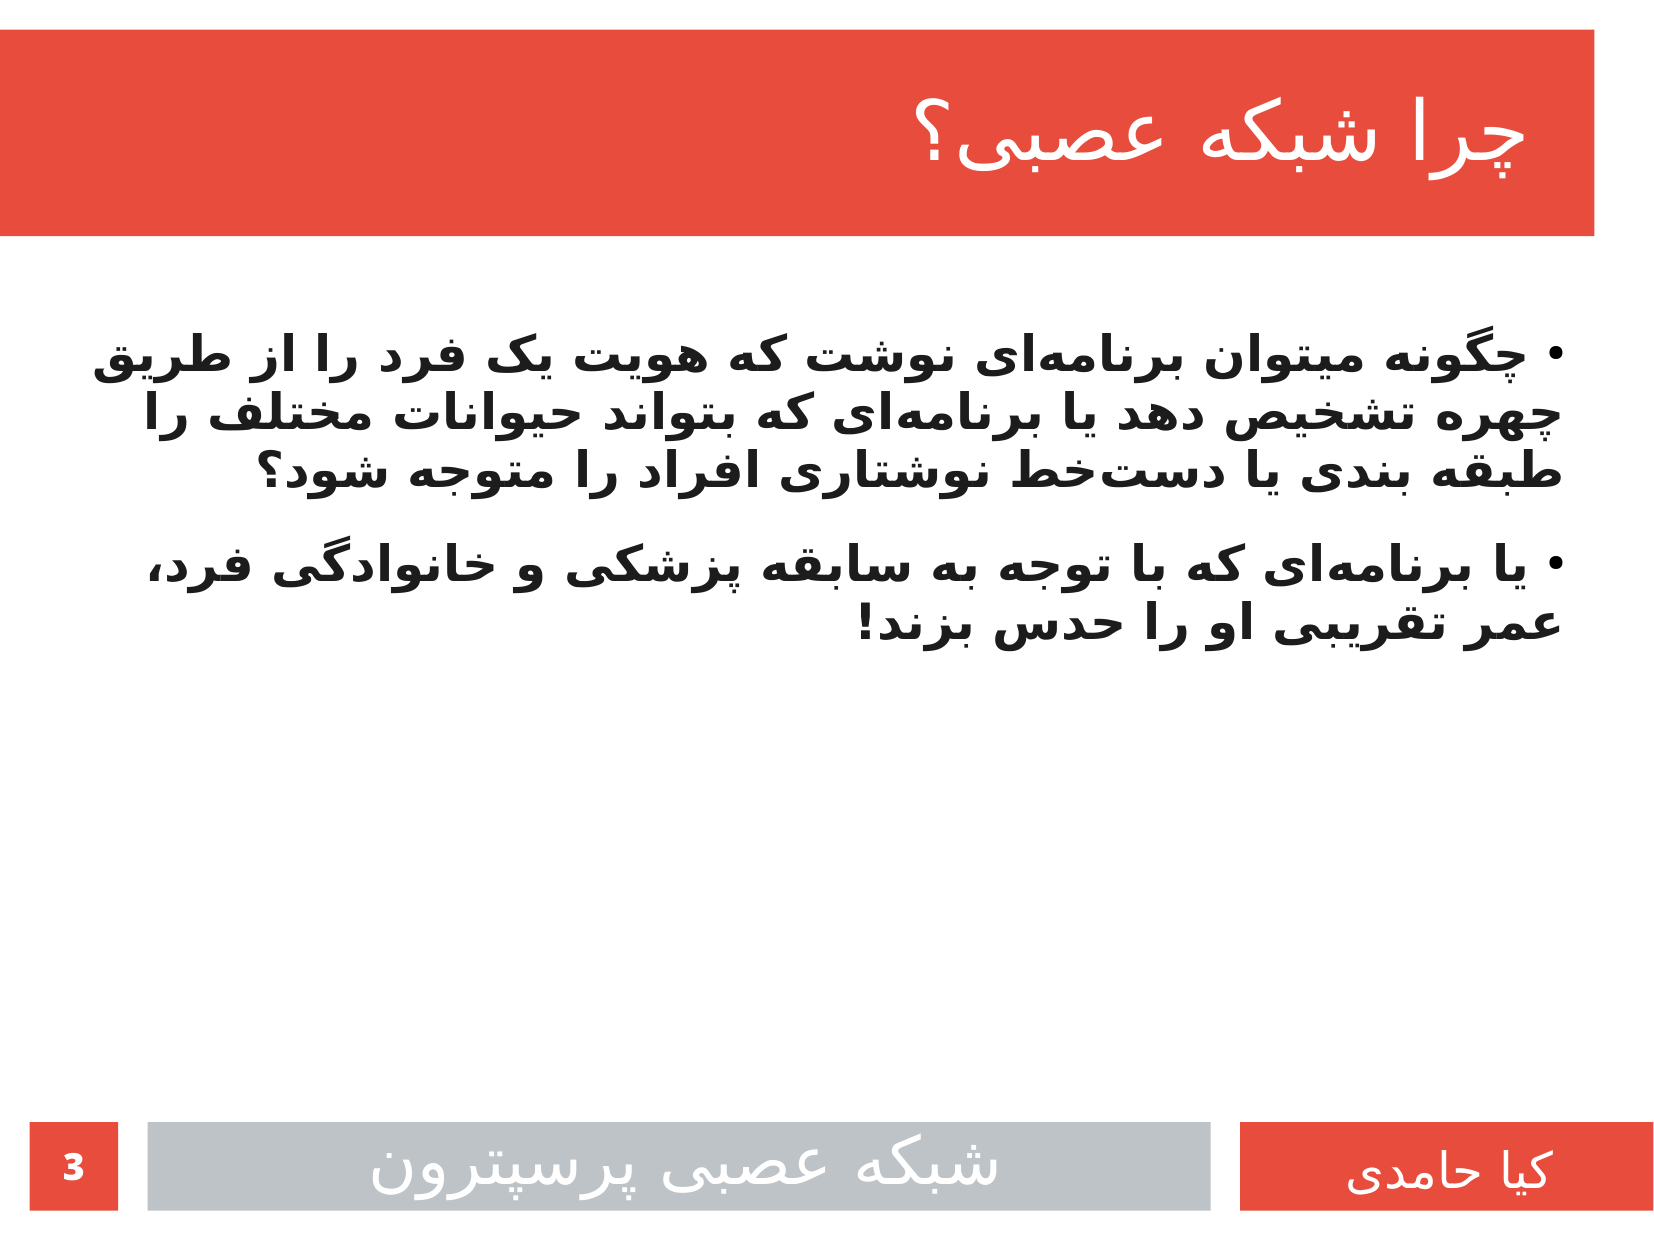

چرا شبکه عصبی؟
# چگونه میتوان برنامه‌ای نوشت که هویت یک فرد را از طریق چهره تشخیص دهد یا برنامه‌ای که بتواند حیوانات مختلف را طبقه بندی یا دست‌خط نوشتاری افراد را متوجه شود؟
 یا برنامه‌ای که با توجه به سابقه پزشکی و خانوادگی فرد، عمر تقریبی او را حدس بزند!
3
 شبکه عصبی پرسپترون
کیا حامدی